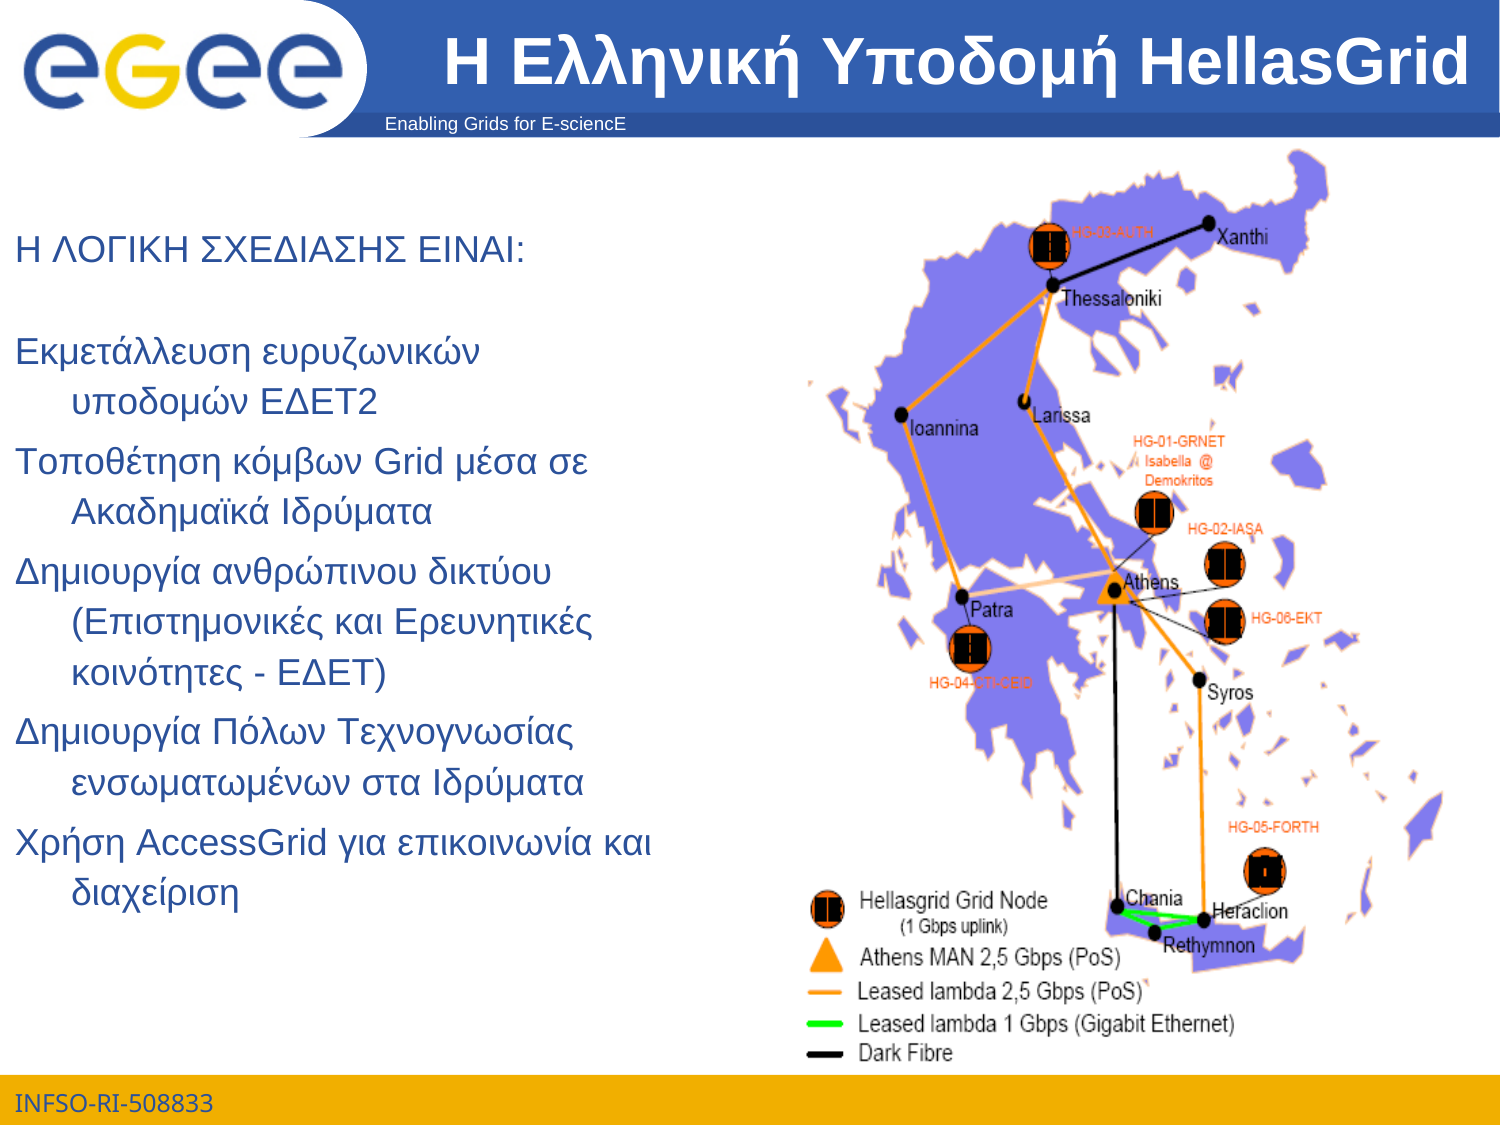

# Η Ελληνική Υποδομή HellasGrid
Η ΛΟΓΙΚΗ ΣΧΕΔΙΑΣΗΣ ΕΙΝΑΙ:
Εκμετάλλευση ευρυζωνικών υποδομών ΕΔΕΤ2
Τοποθέτηση κόμβων Grid μέσα σε Ακαδημαϊκά Ιδρύματα
Δημιουργία ανθρώπινου δικτύου (Επιστημονικές και Ερευνητικές κοινότητες - ΕΔΕΤ)
Δημιουργία Πόλων Τεχνογνωσίας ενσωματωμένων στα Ιδρύματα
Χρήση AccessGrid για επικοινωνία και διαχείριση